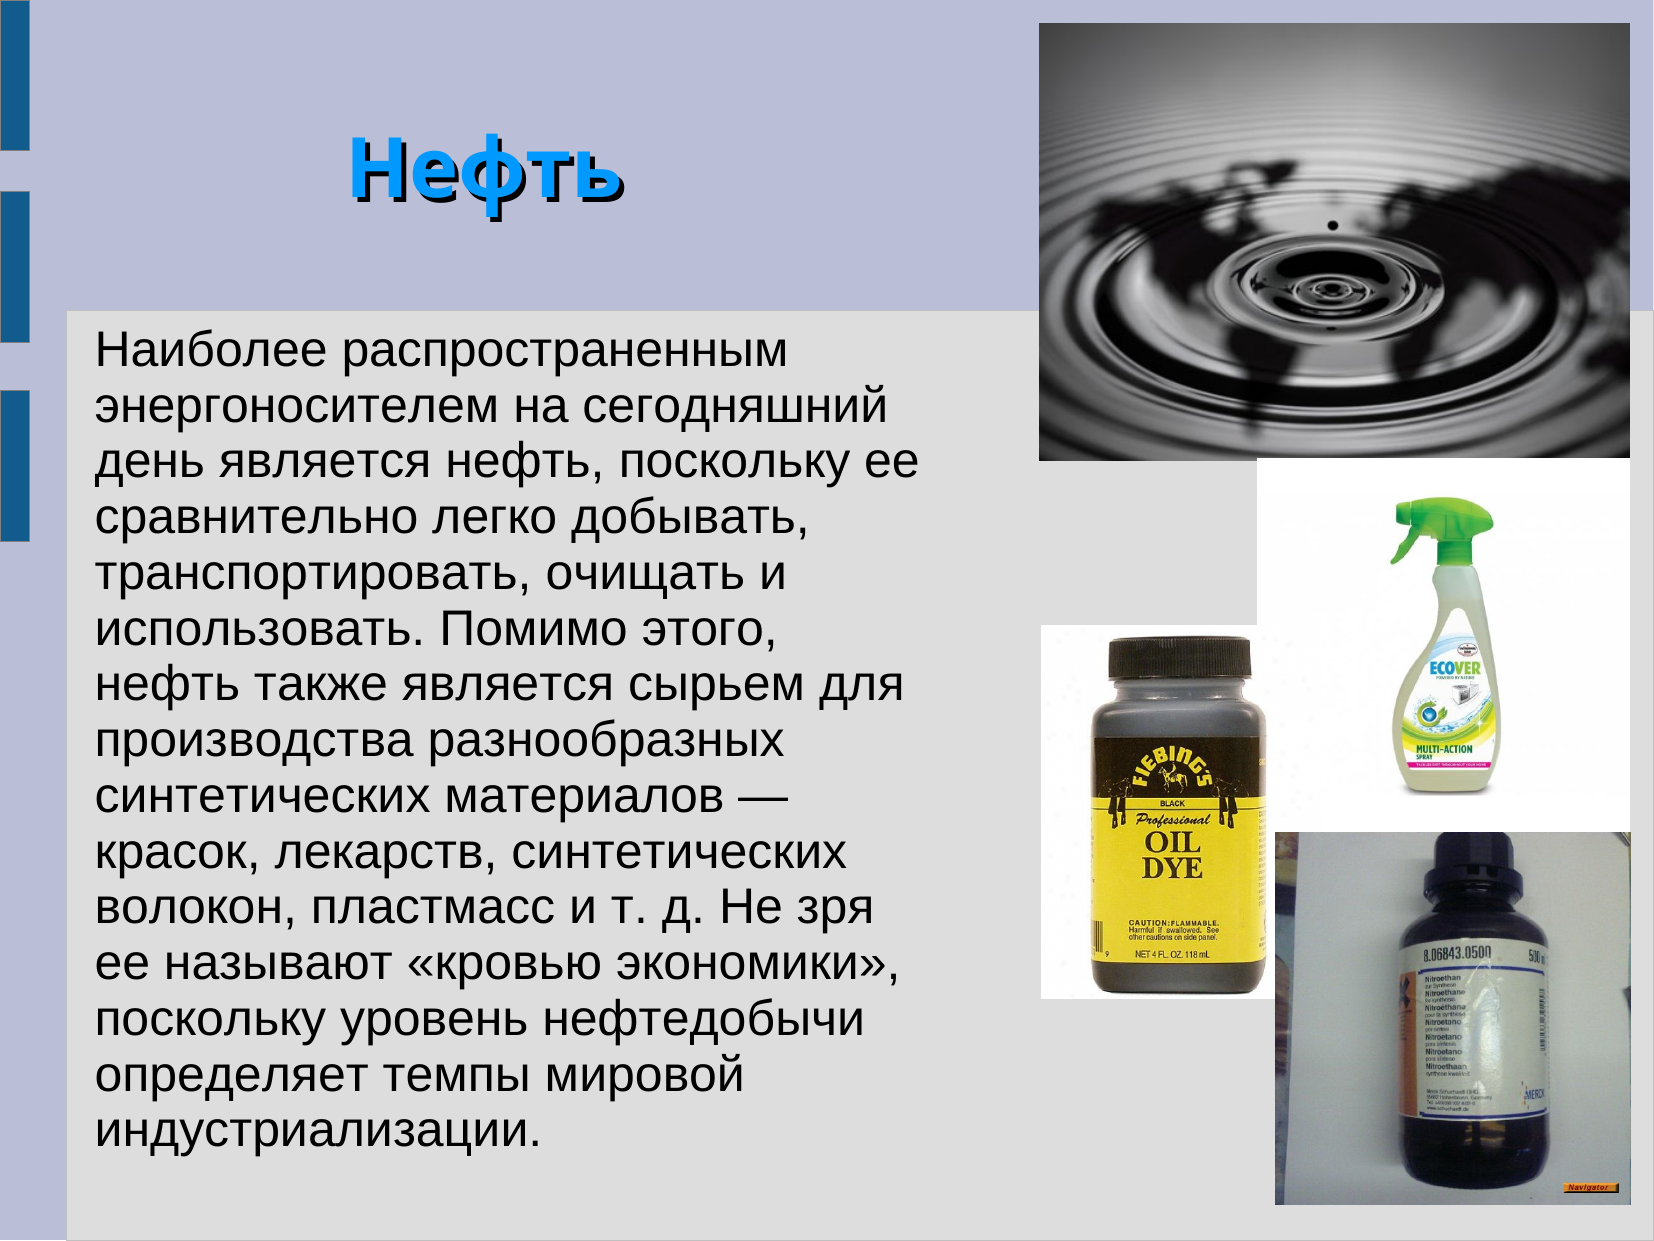

# Нефть
Наиболее распространенным энергоносителем на сегодняшний день является нефть, поскольку ее сравнительно легко добывать, транспортировать, очищать и использовать. Помимо этого, нефть также является сырьем для производства разнообразных синтетических материалов — красок, лекарств, синтетических волокон, пластмасс и т. д. Не зря ее называют «кровью экономики», поскольку уровень нефтедобычи определяет темпы мировой индустриализации.